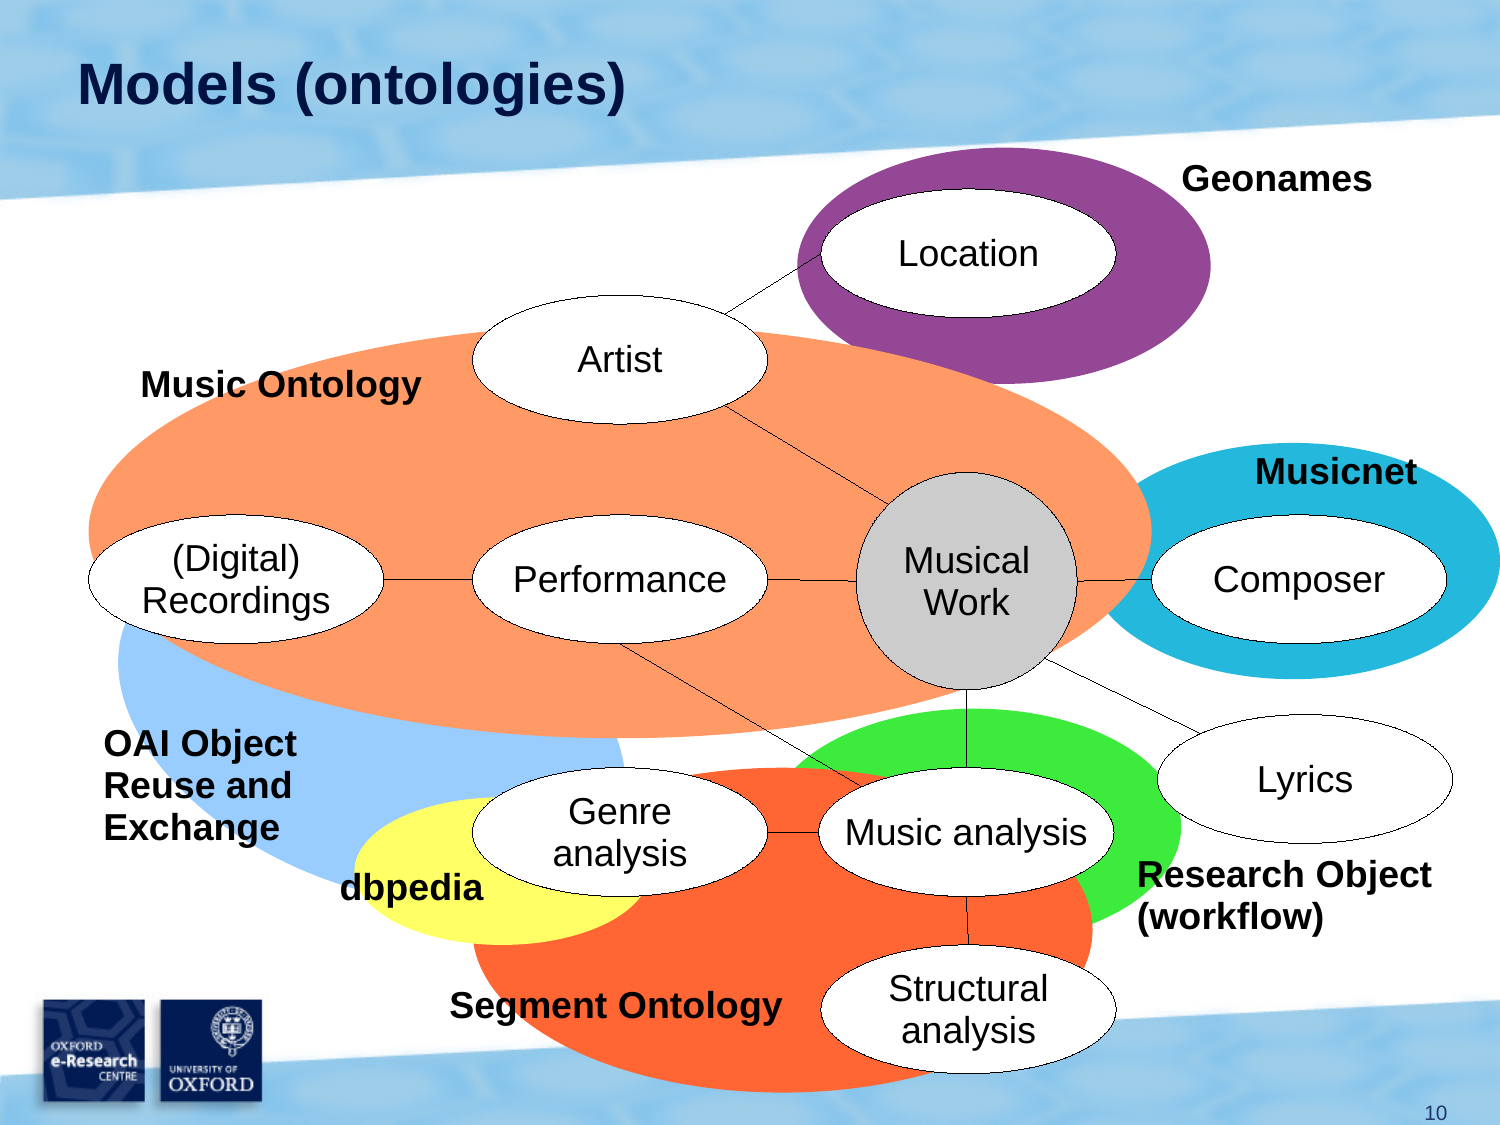

# Models (ontologies)
Geonames
Location
Artist
Music Ontology
Musicnet
Musical
Work
(Digital)
Recordings
Performance
Composer
Lyrics
OAI Object
Reuse and
Exchange
Genre
analysis
Music analysis
Research Object
(workflow)
dbpedia
Structural
analysis
Segment Ontology